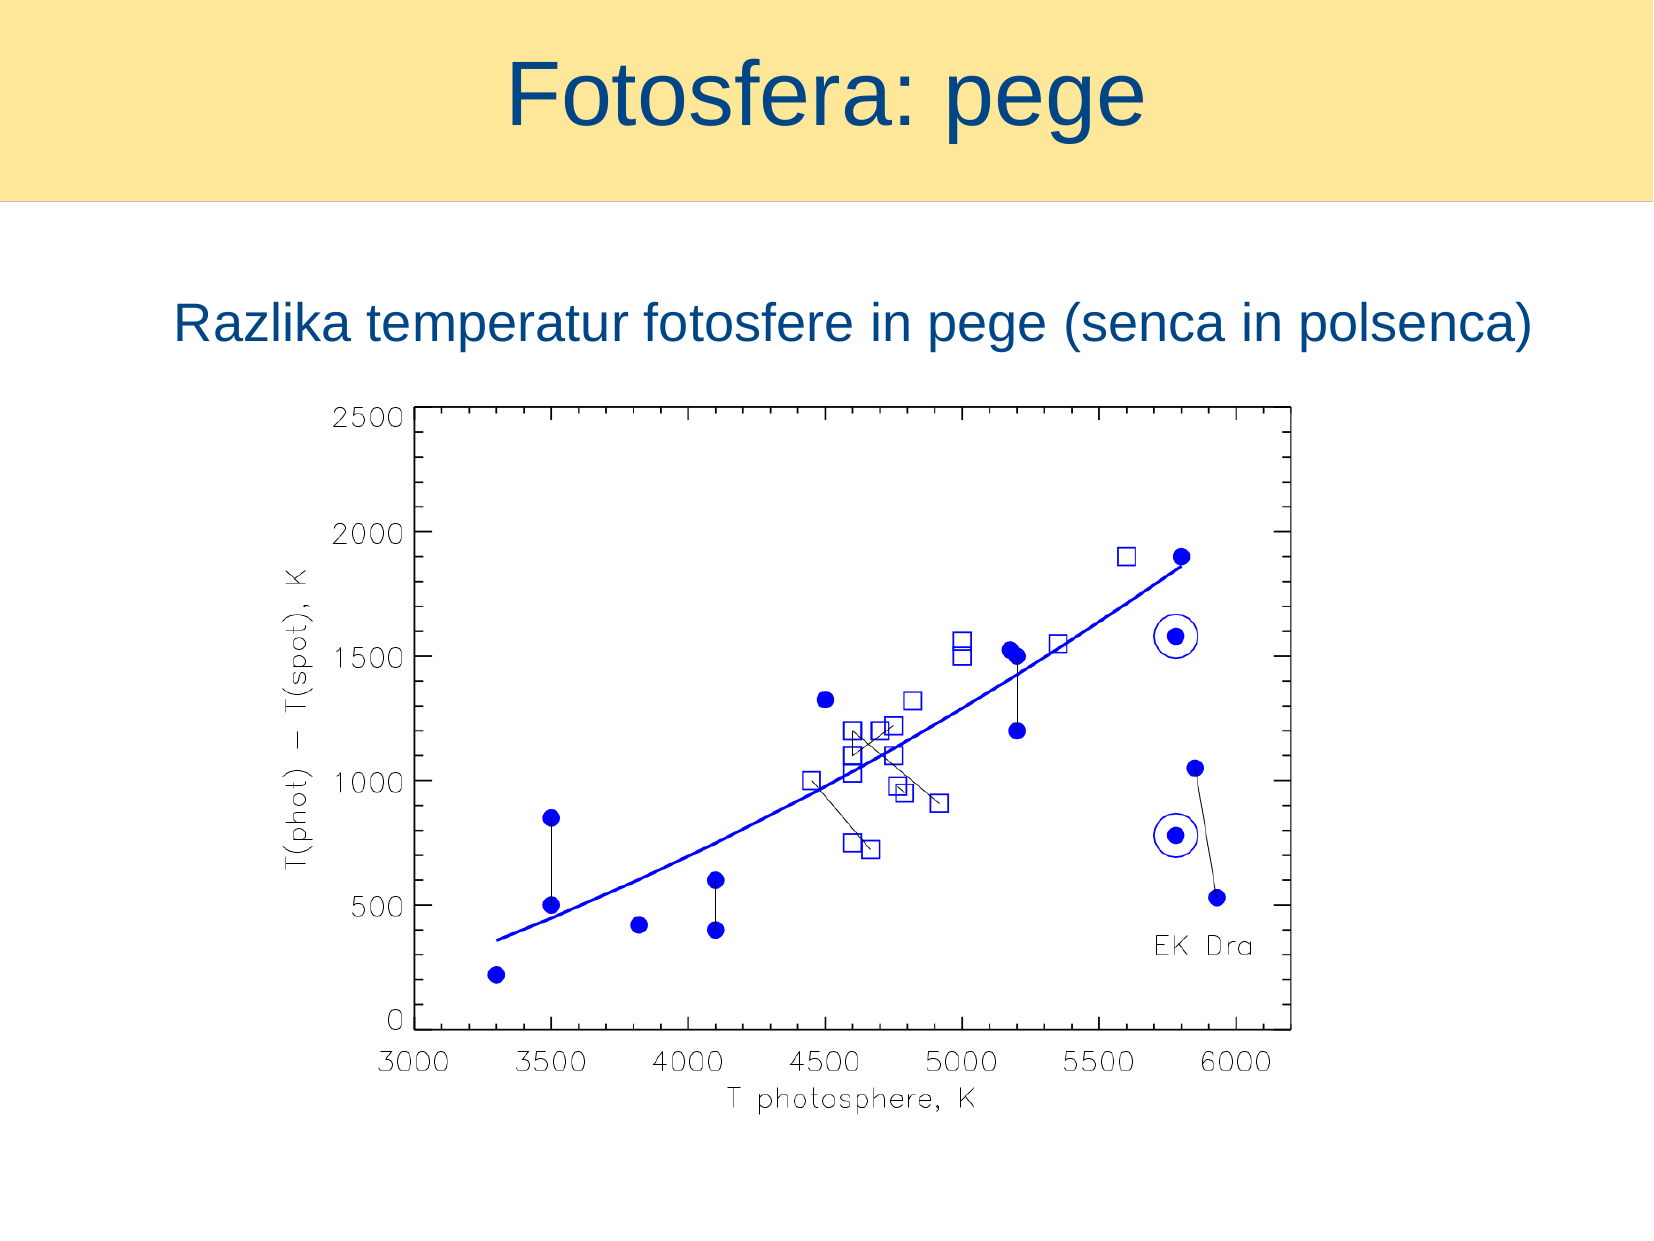

# Fotosfera: pege
Razlika temperatur fotosfere in pege (senca in polsenca)